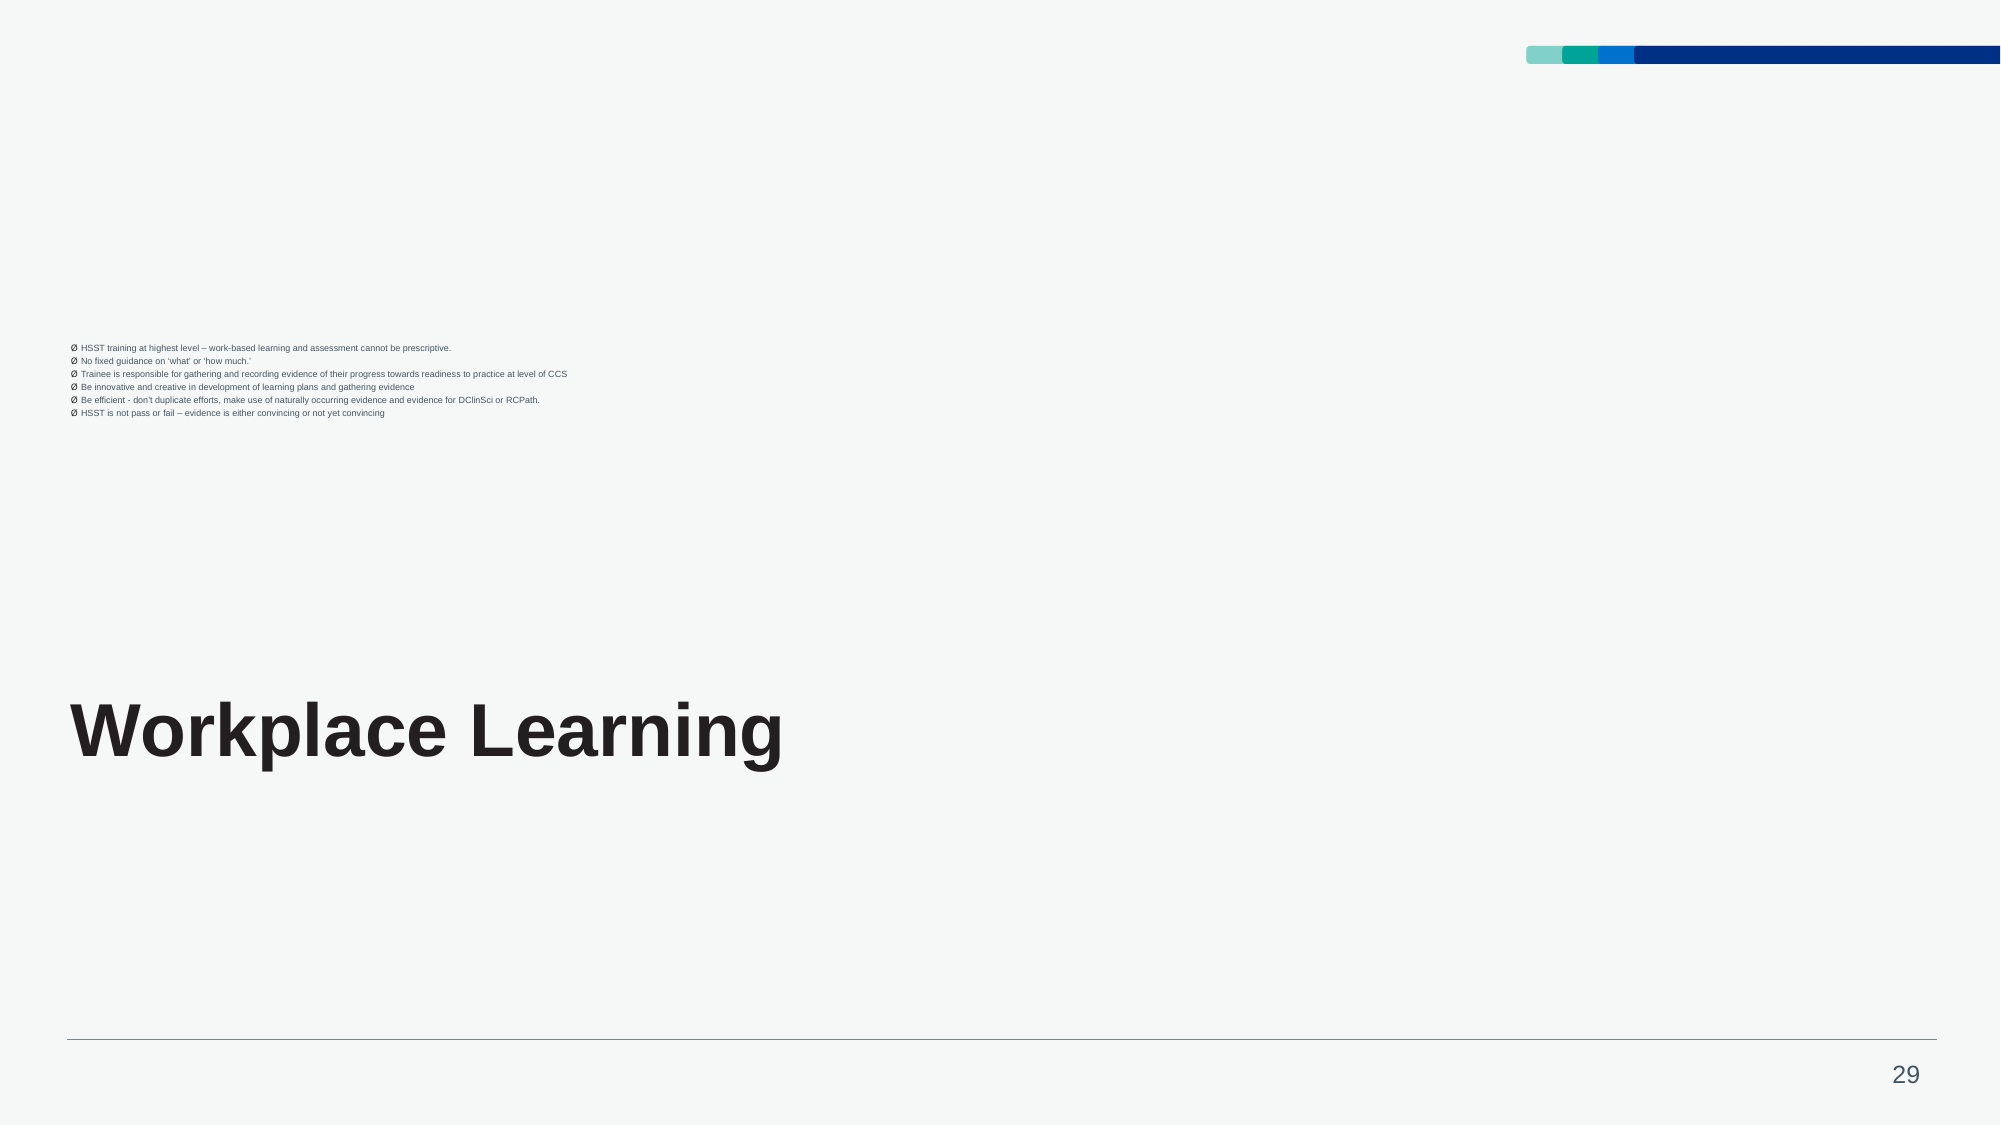

# HSST training at highest level – work-based learning and assessment cannot be prescriptive.
No fixed guidance on ‘what’ or ‘how much.’
Trainee is responsible for gathering and recording evidence of their progress towards readiness to practice at level of CCS
Be innovative and creative in development of learning plans and gathering evidence
Be efficient - don’t duplicate efforts, make use of naturally occurring evidence and evidence for DClinSci or RCPath.
HSST is not pass or fail – evidence is either convincing or not yet convincing
Workplace Learning